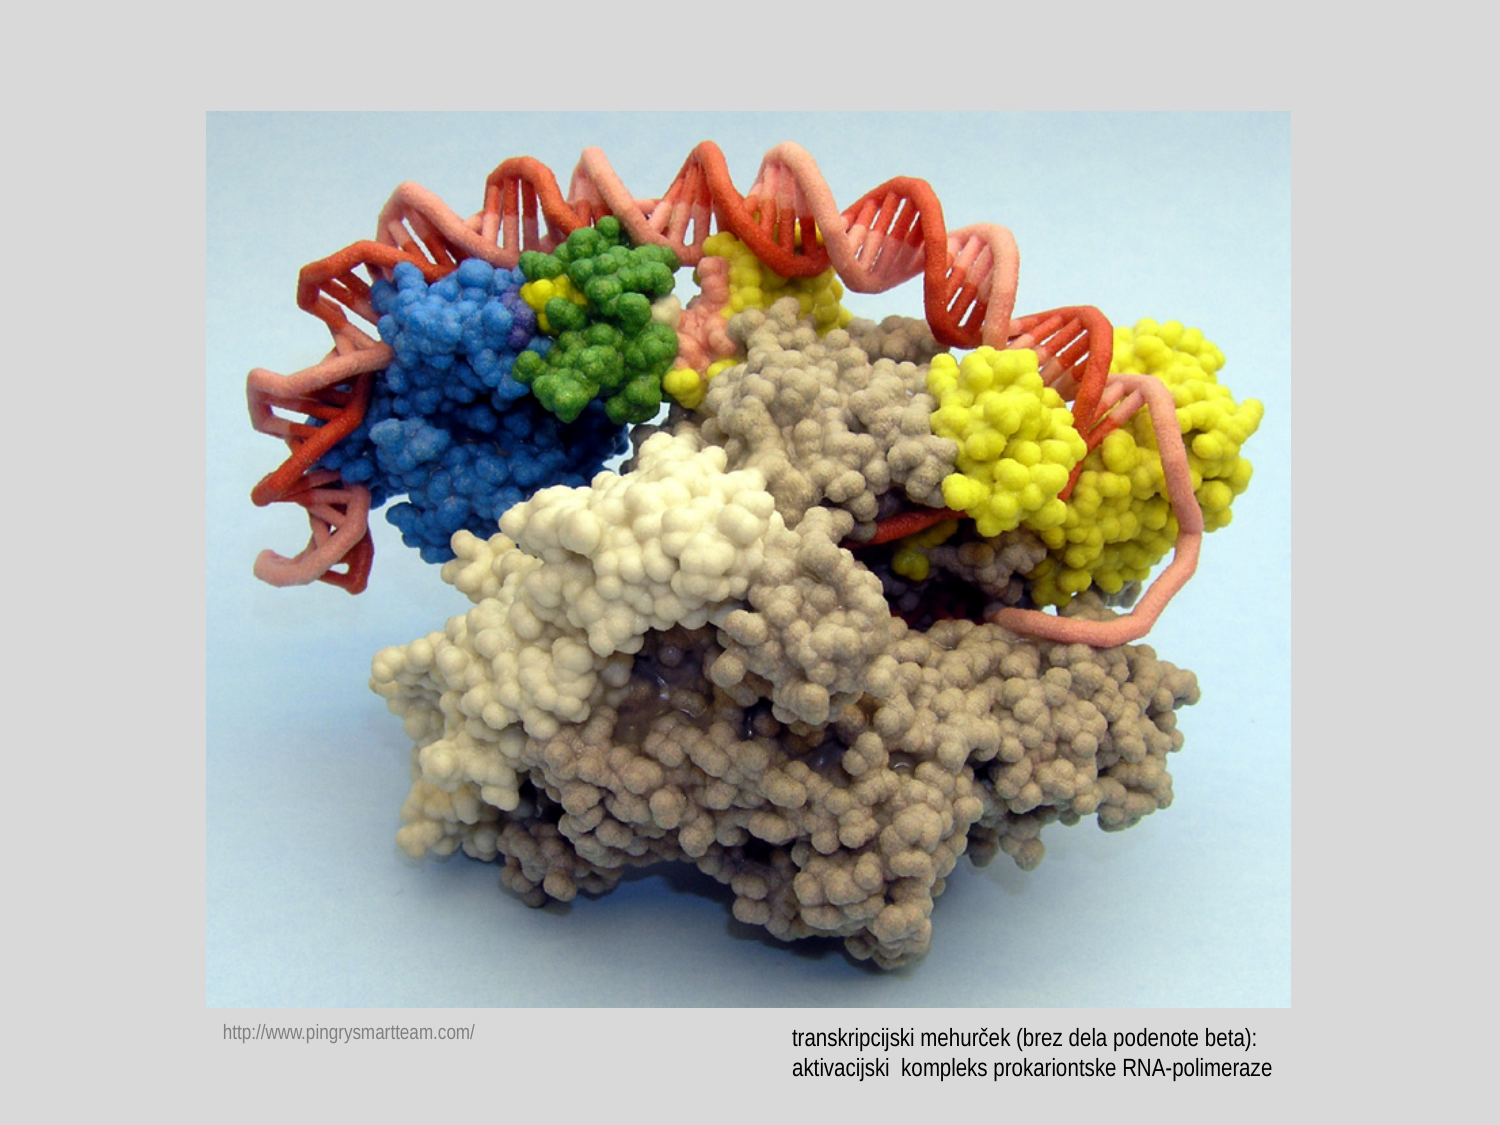

http://www.pingrysmartteam.com/
transkripcijski mehurček (brez dela podenote beta):
aktivacijski kompleks prokariontske RNA-polimeraze